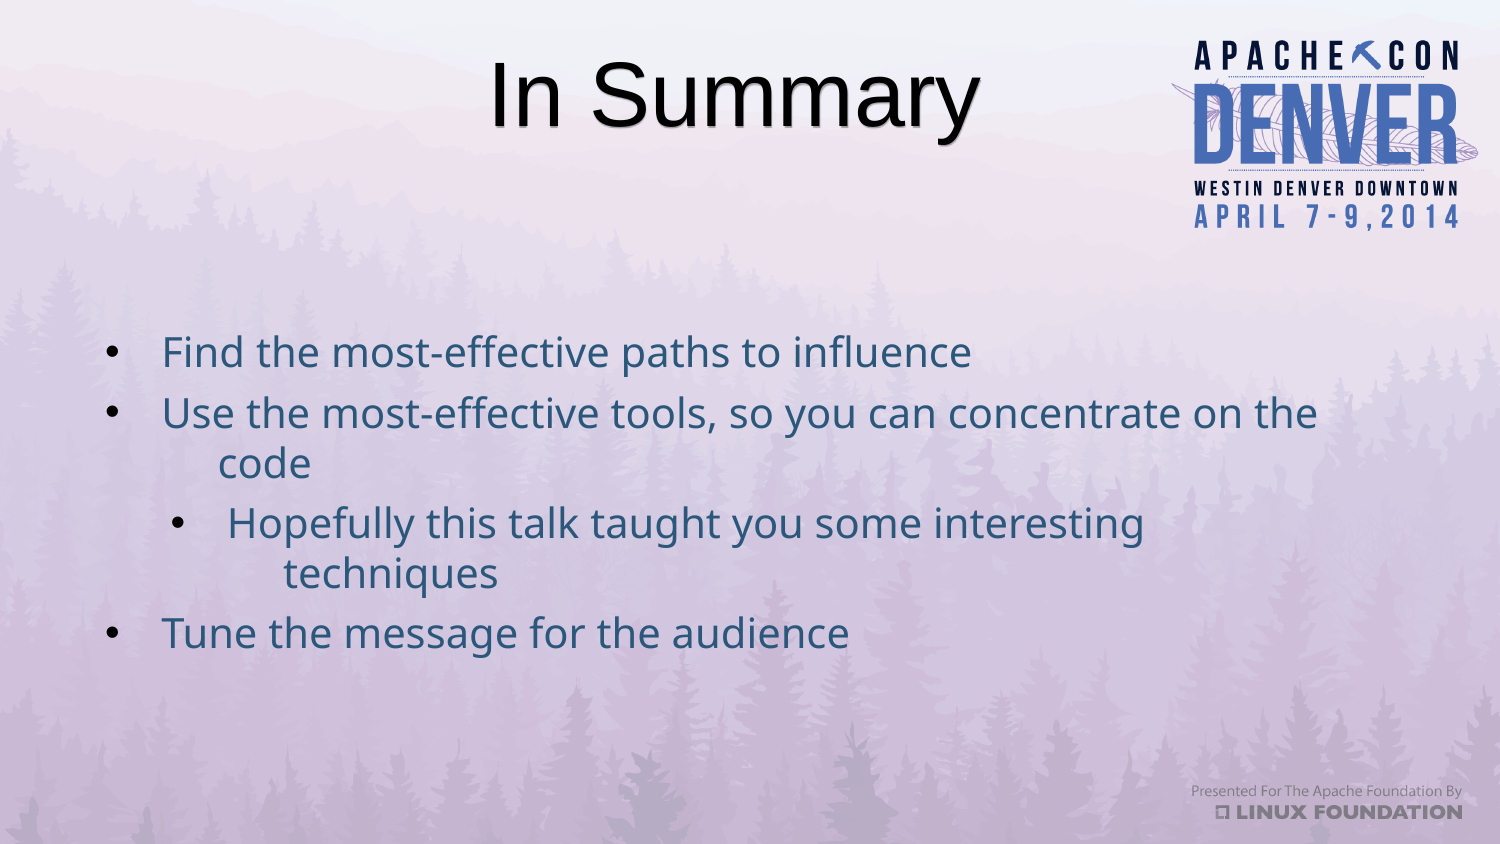

# In Summary
Find the most-effective paths to influence
Use the most-effective tools, so you can concentrate on the code
Hopefully this talk taught you some interesting techniques
Tune the message for the audience